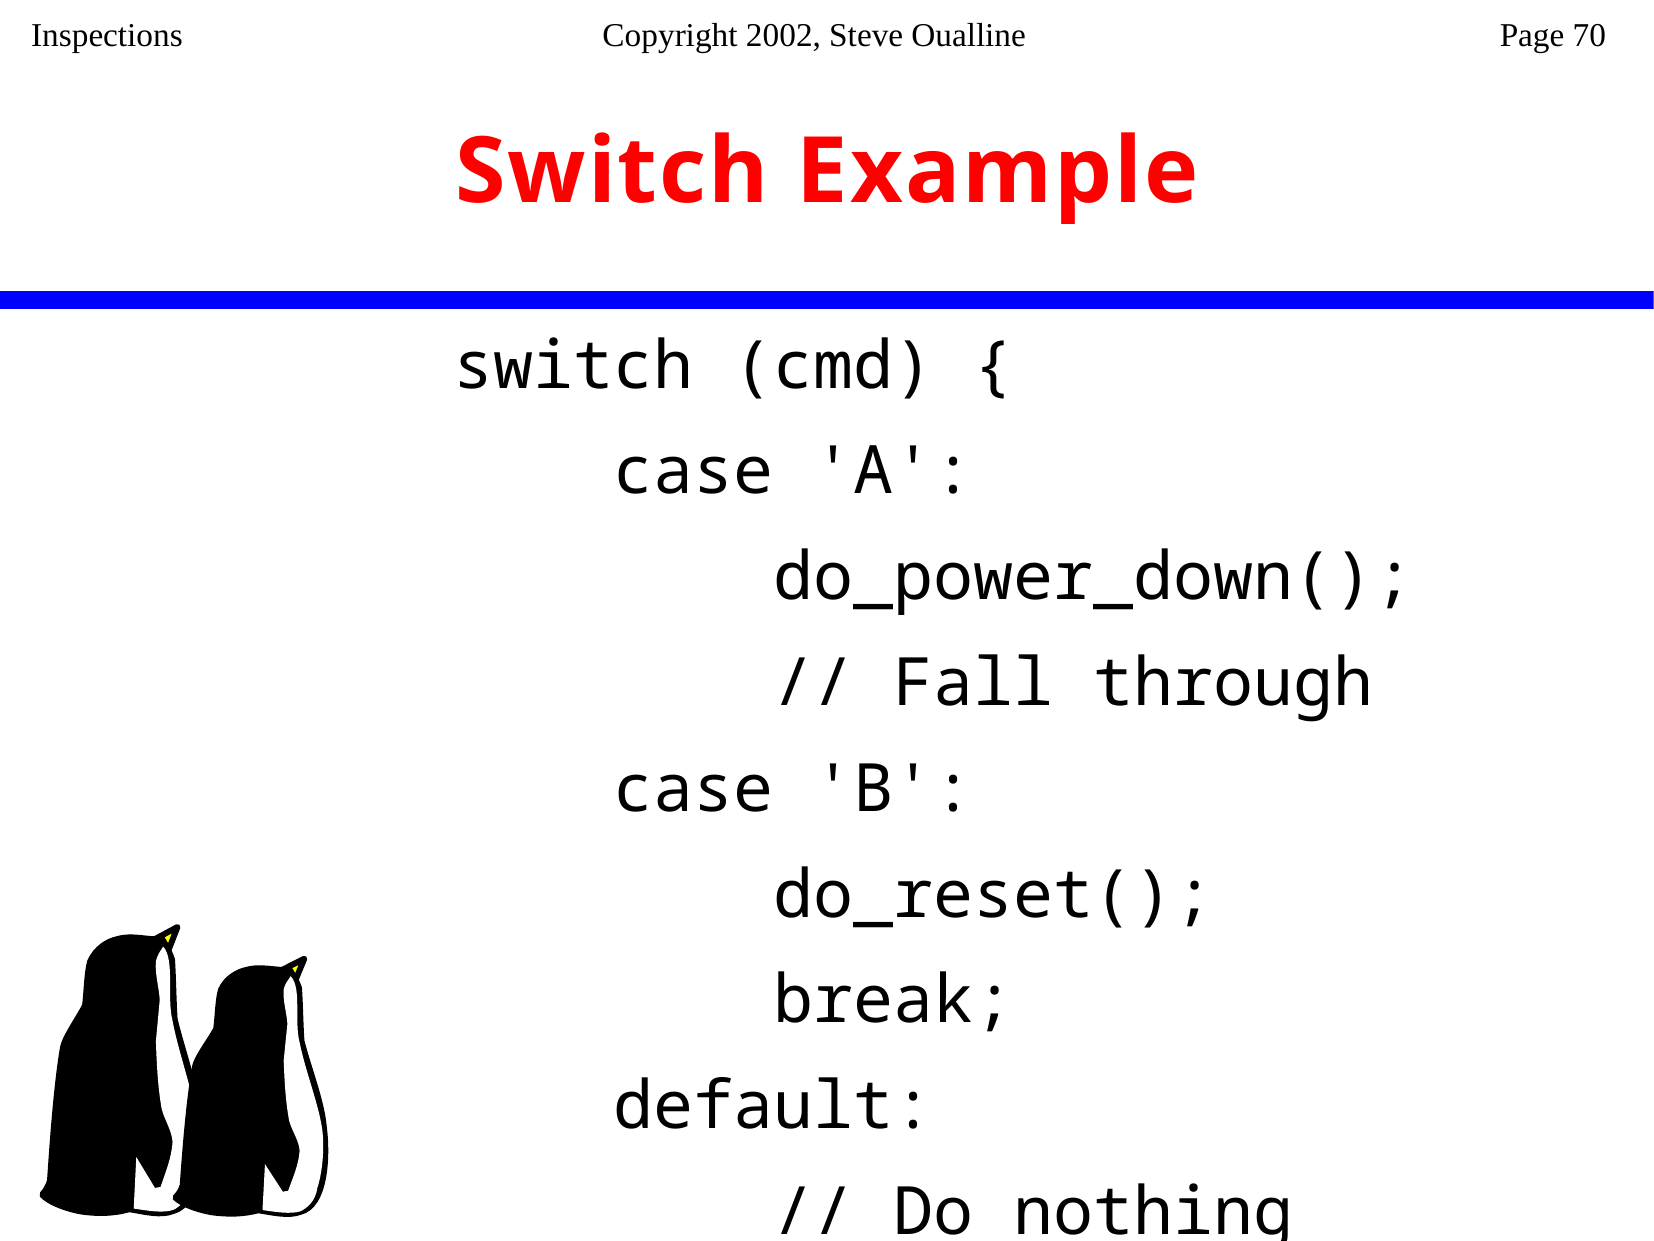

# Switch Example
switch (cmd) {
 case 'A':
 do_power_down();
 // Fall through
 case 'B':
 do_reset();
 break;
 default:
 // Do nothing
 break;
}